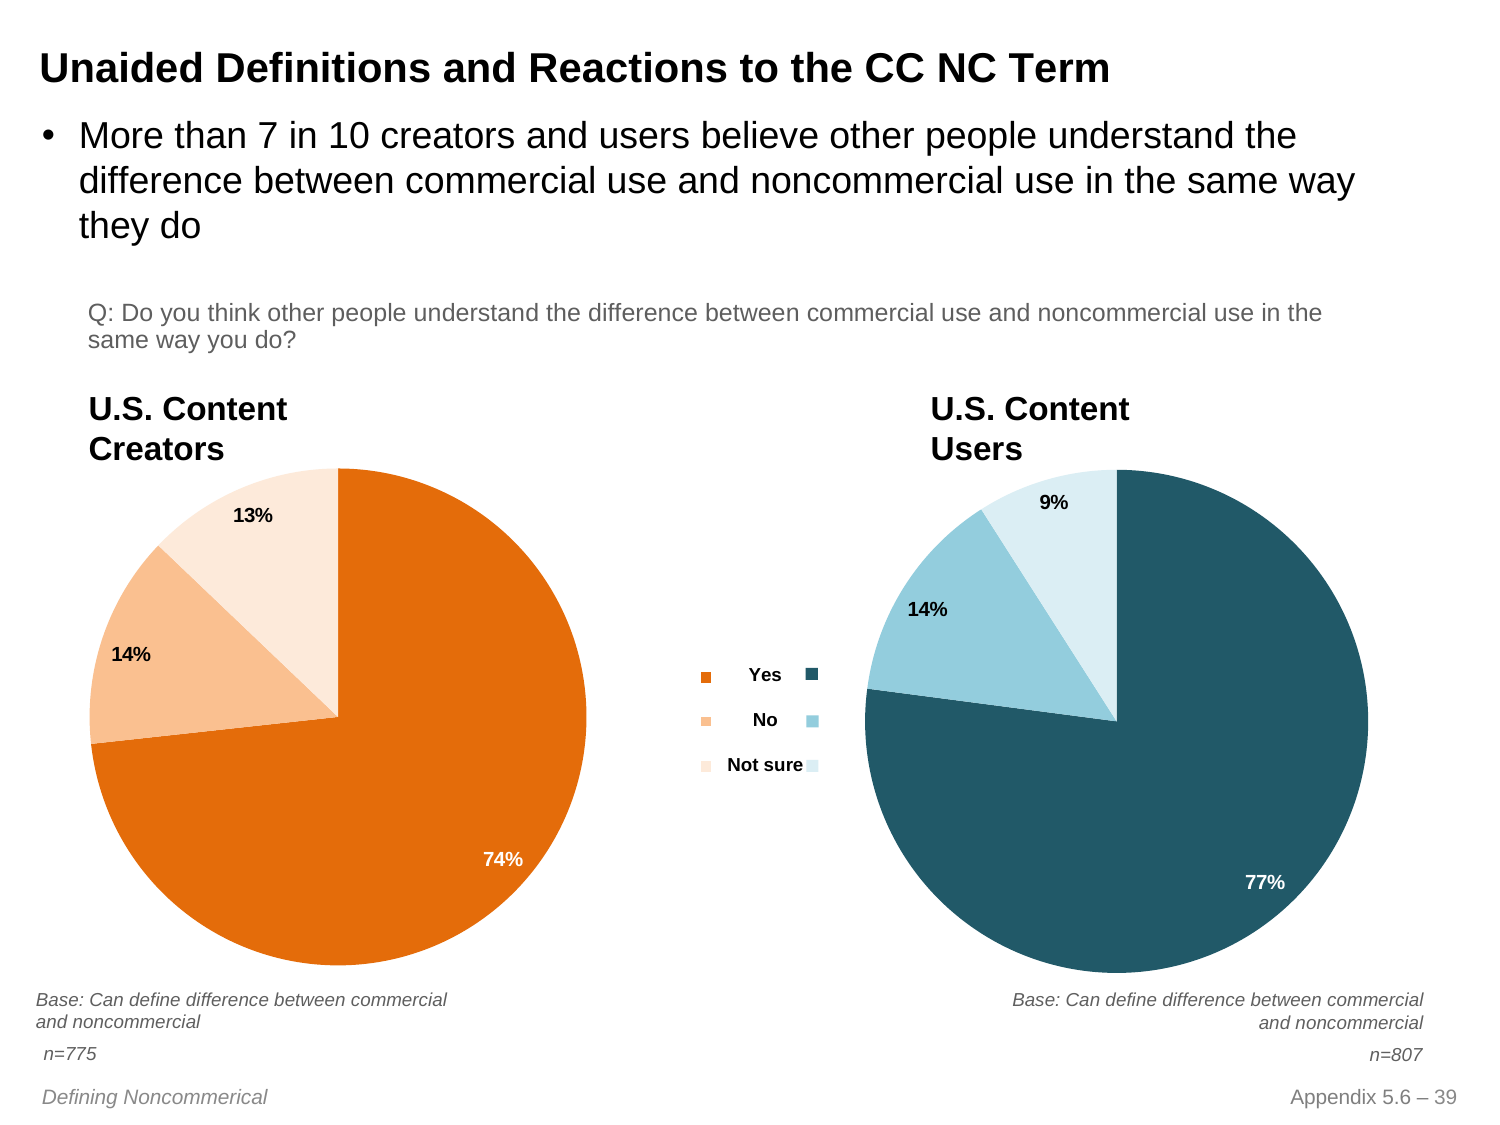

Unaided Definitions and Reactions to the CC NC Term
More than 7 in 10 creators and users believe other people understand the difference between commercial use and noncommercial use in the same way they do
Q: Do you think other people understand the difference between commercial use and noncommercial use in the same way you do?
U.S. Content Creators
U.S. Content Users
Yes
No
Not sure
Base: Can define difference between commercial and noncommercial
n=775
Base: Can define difference between commercial and noncommercial
n=807
Defining Noncommerical
Appendix 5.6 –